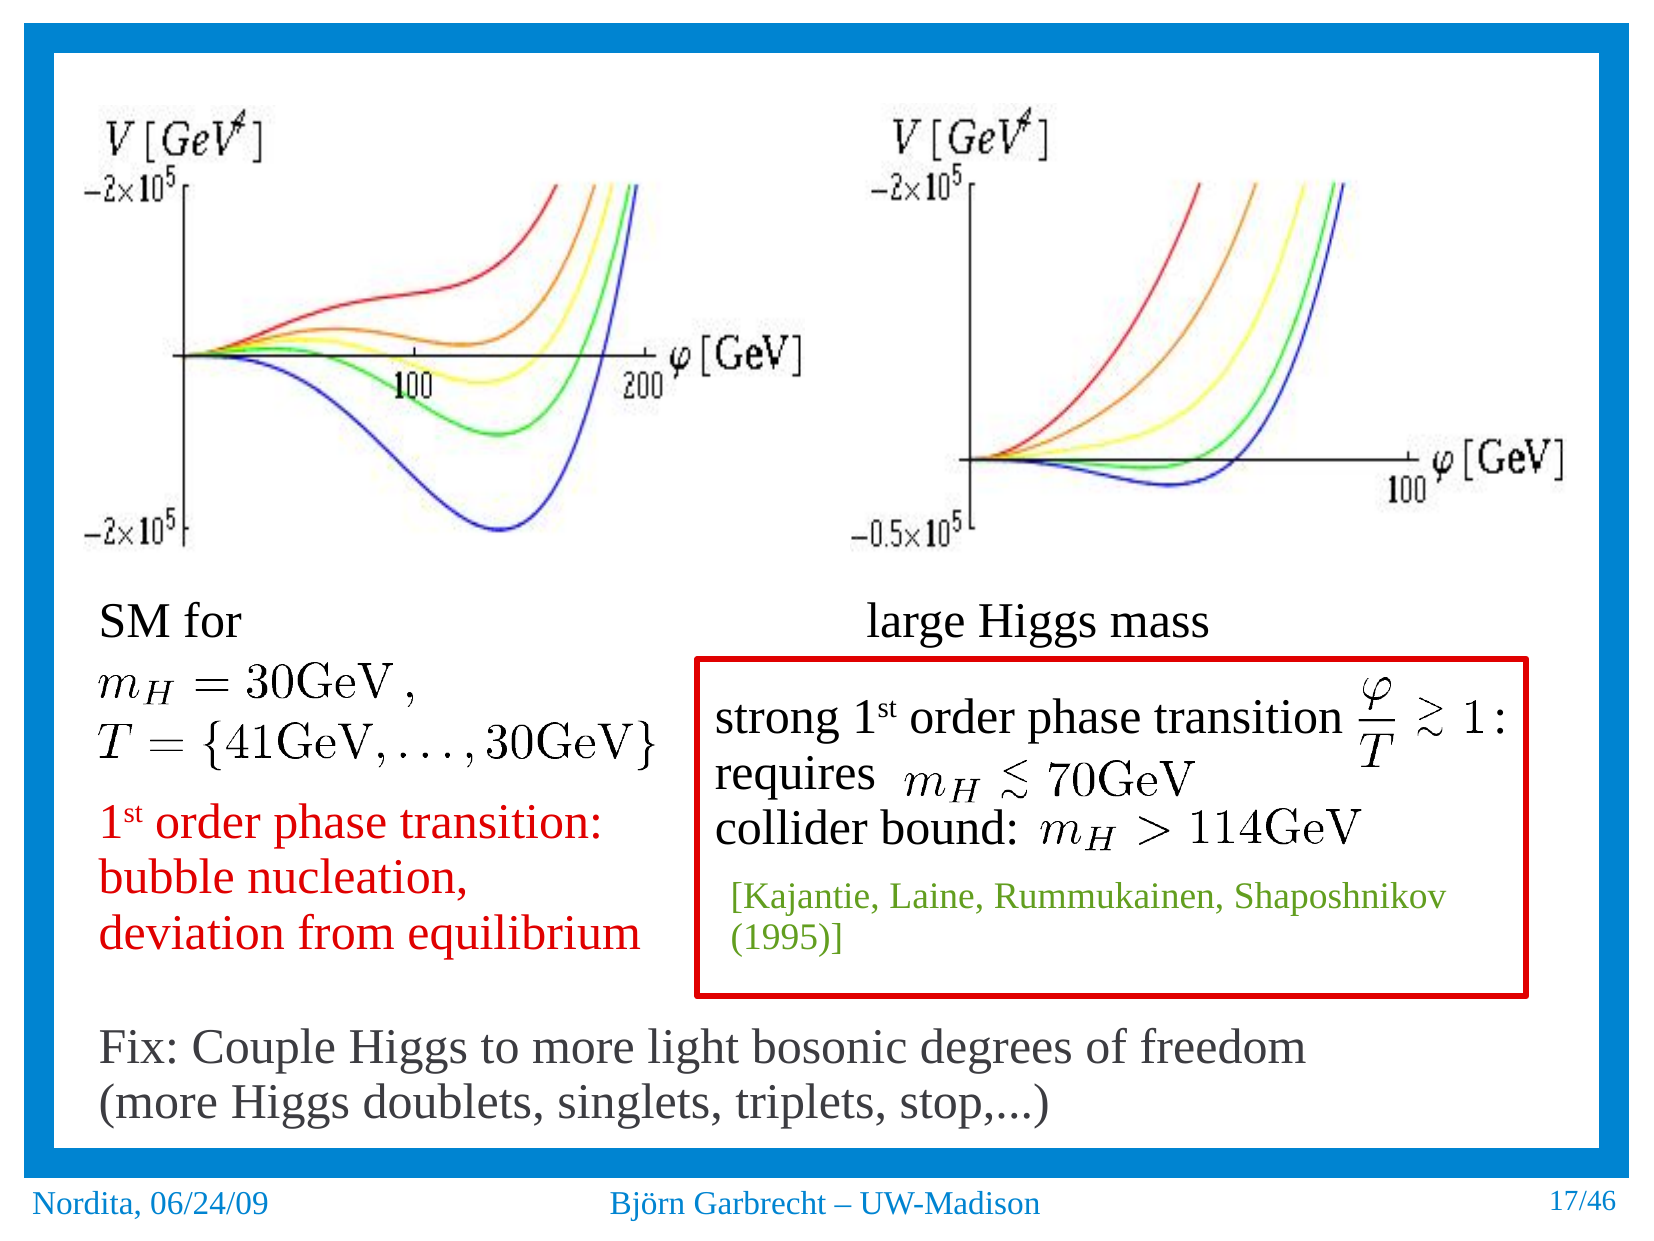

SM for
large Higgs mass
strong 1st order phase transition :
requires
collider bound:
1st order phase transition:
bubble nucleation,
deviation from equilibrium
[Kajantie, Laine, Rummukainen, Shaposhnikov
(1995)]
Fix: Couple Higgs to more light bosonic degrees of freedom
(more Higgs doublets, singlets, triplets, stop,...)
Björn Garbrecht – UW-Madison
17